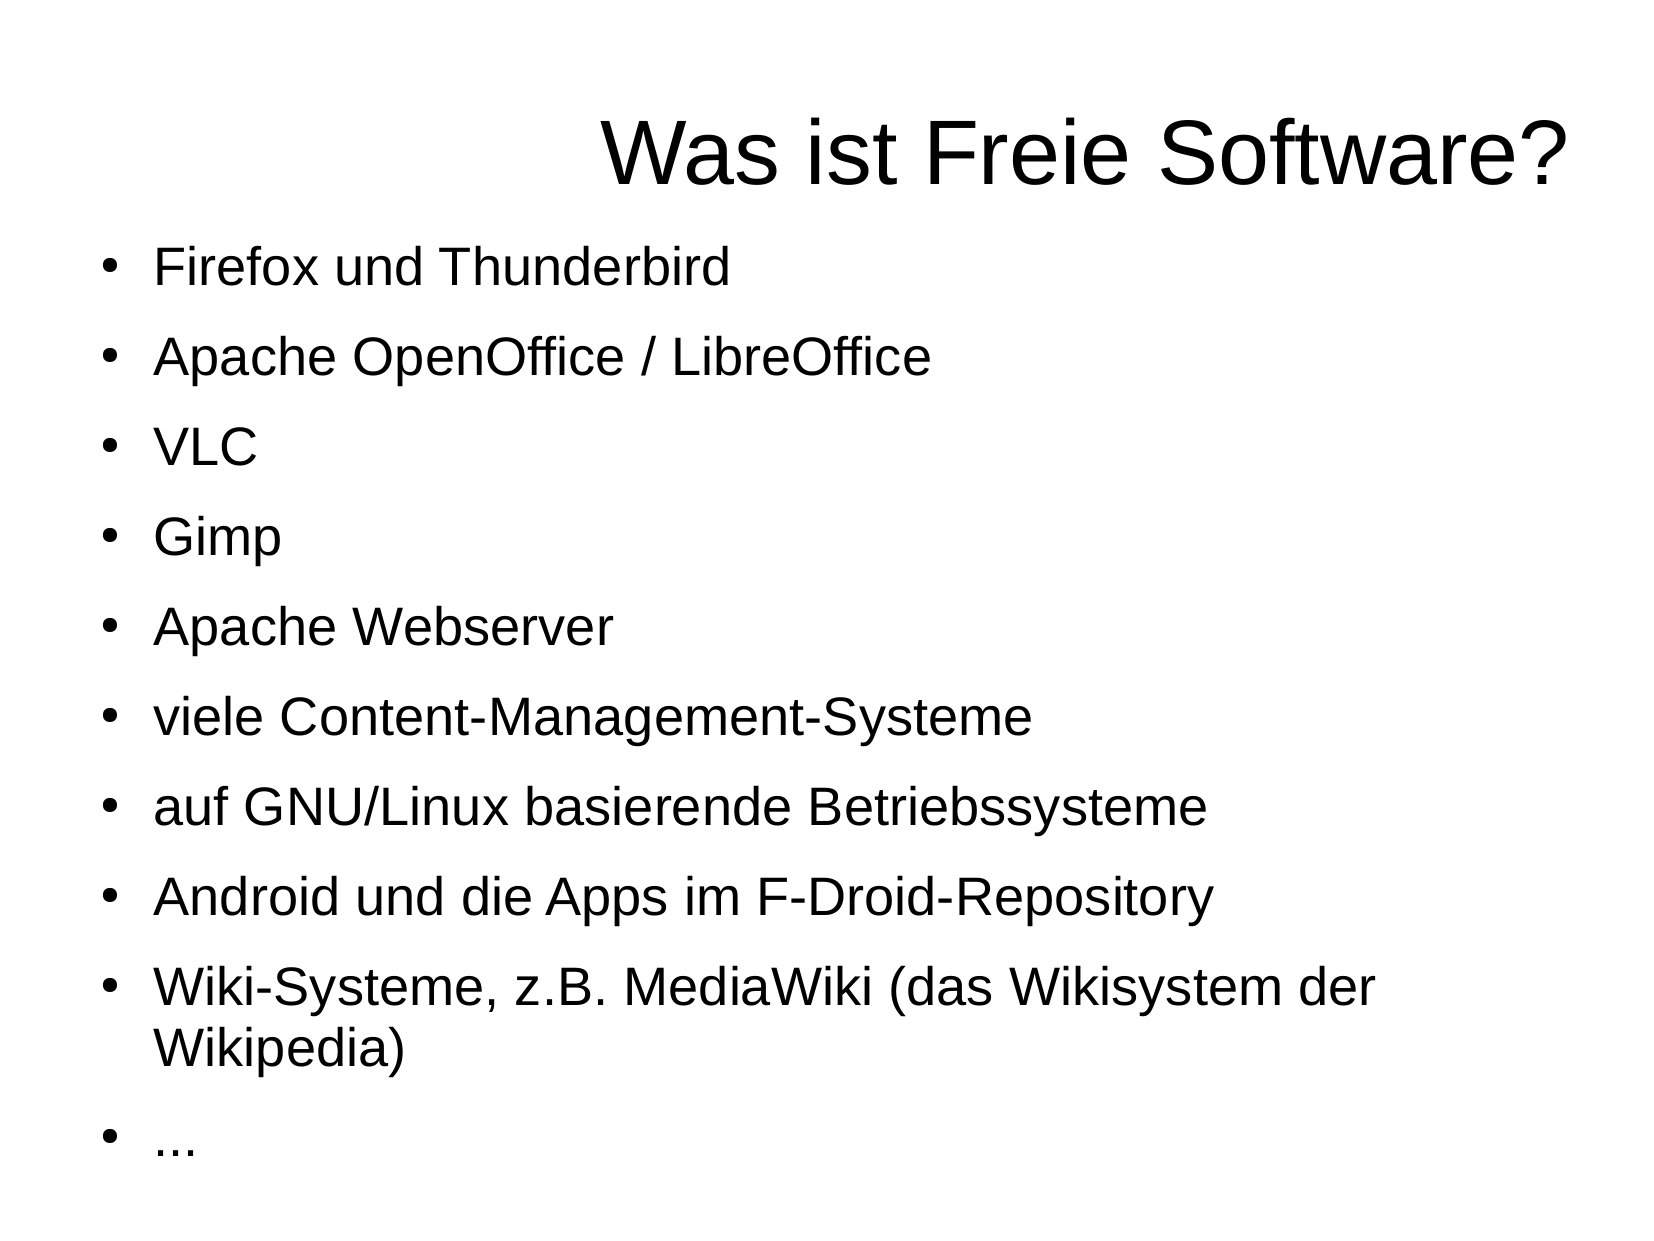

# Was ist Freie Software?
Firefox und Thunderbird
Apache OpenOffice / LibreOffice
VLC
Gimp
Apache Webserver
viele Content-Management-Systeme
auf GNU/Linux basierende Betriebssysteme
Android und die Apps im F-Droid-Repository
Wiki-Systeme, z.B. MediaWiki (das Wikisystem der Wikipedia)
...